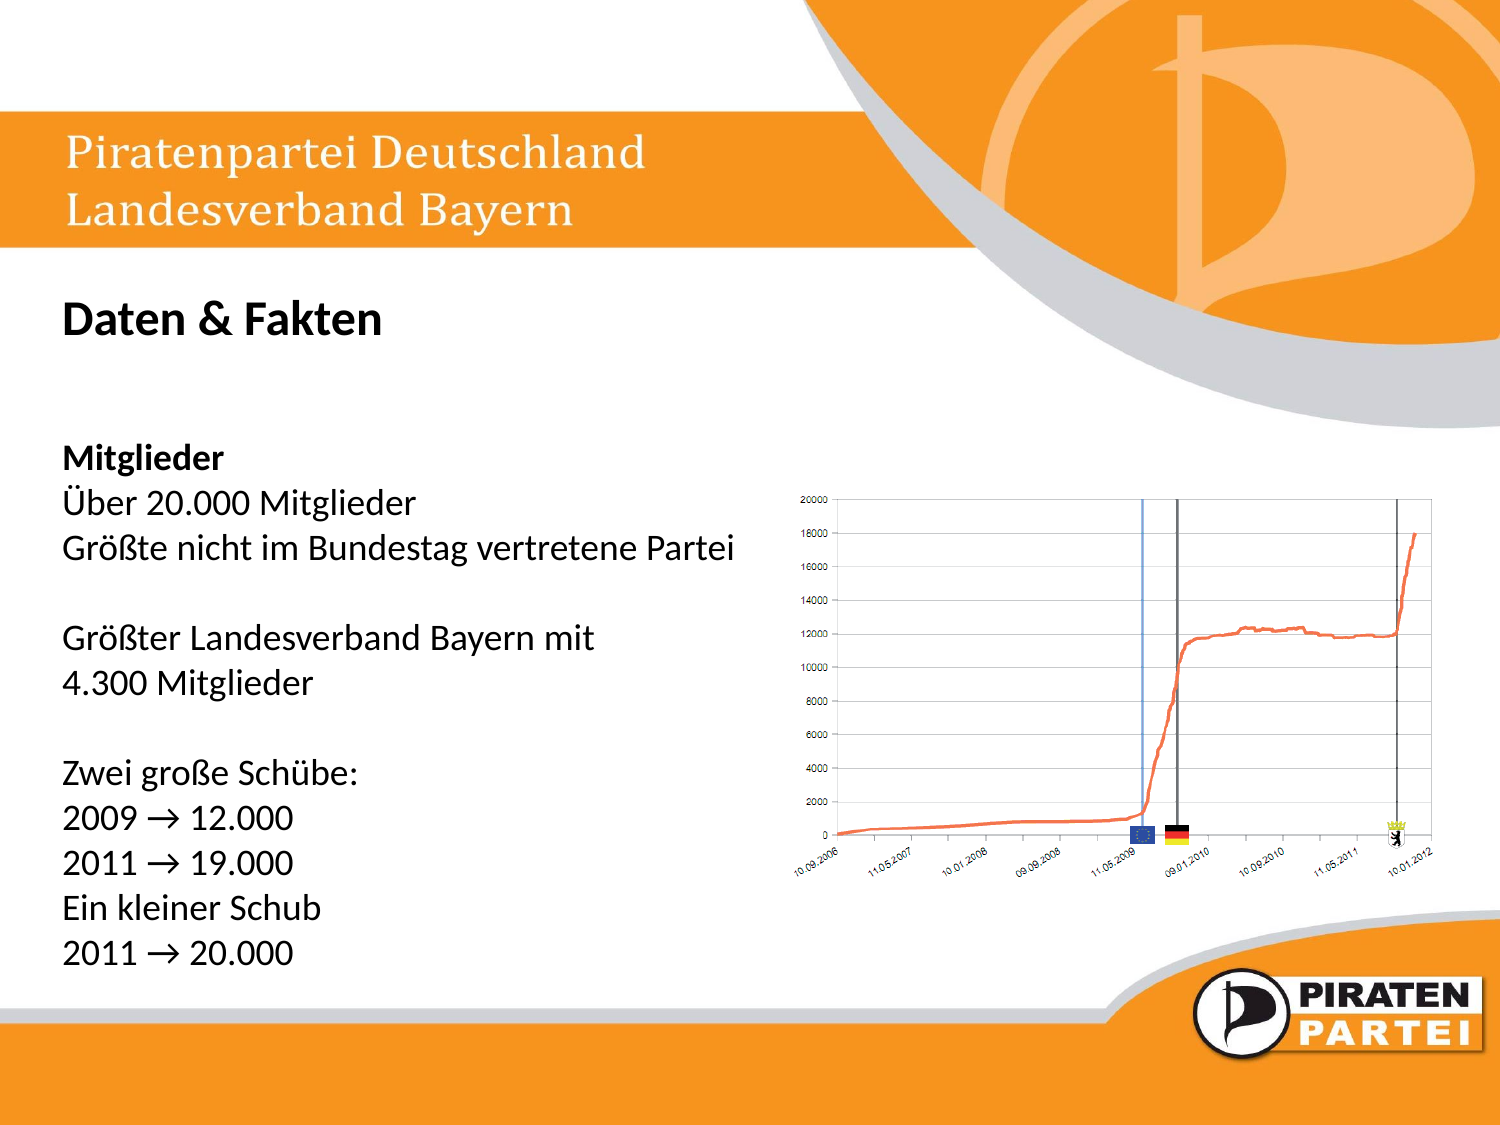

Daten & Fakten
Mitglieder
Über 20.000 Mitglieder
Größte nicht im Bundestag vertretene Partei
Größter Landesverband Bayern mit
4.300 Mitglieder
Zwei große Schübe:
2009 → 12.000
2011 → 19.000
Ein kleiner Schub
2011 → 20.000